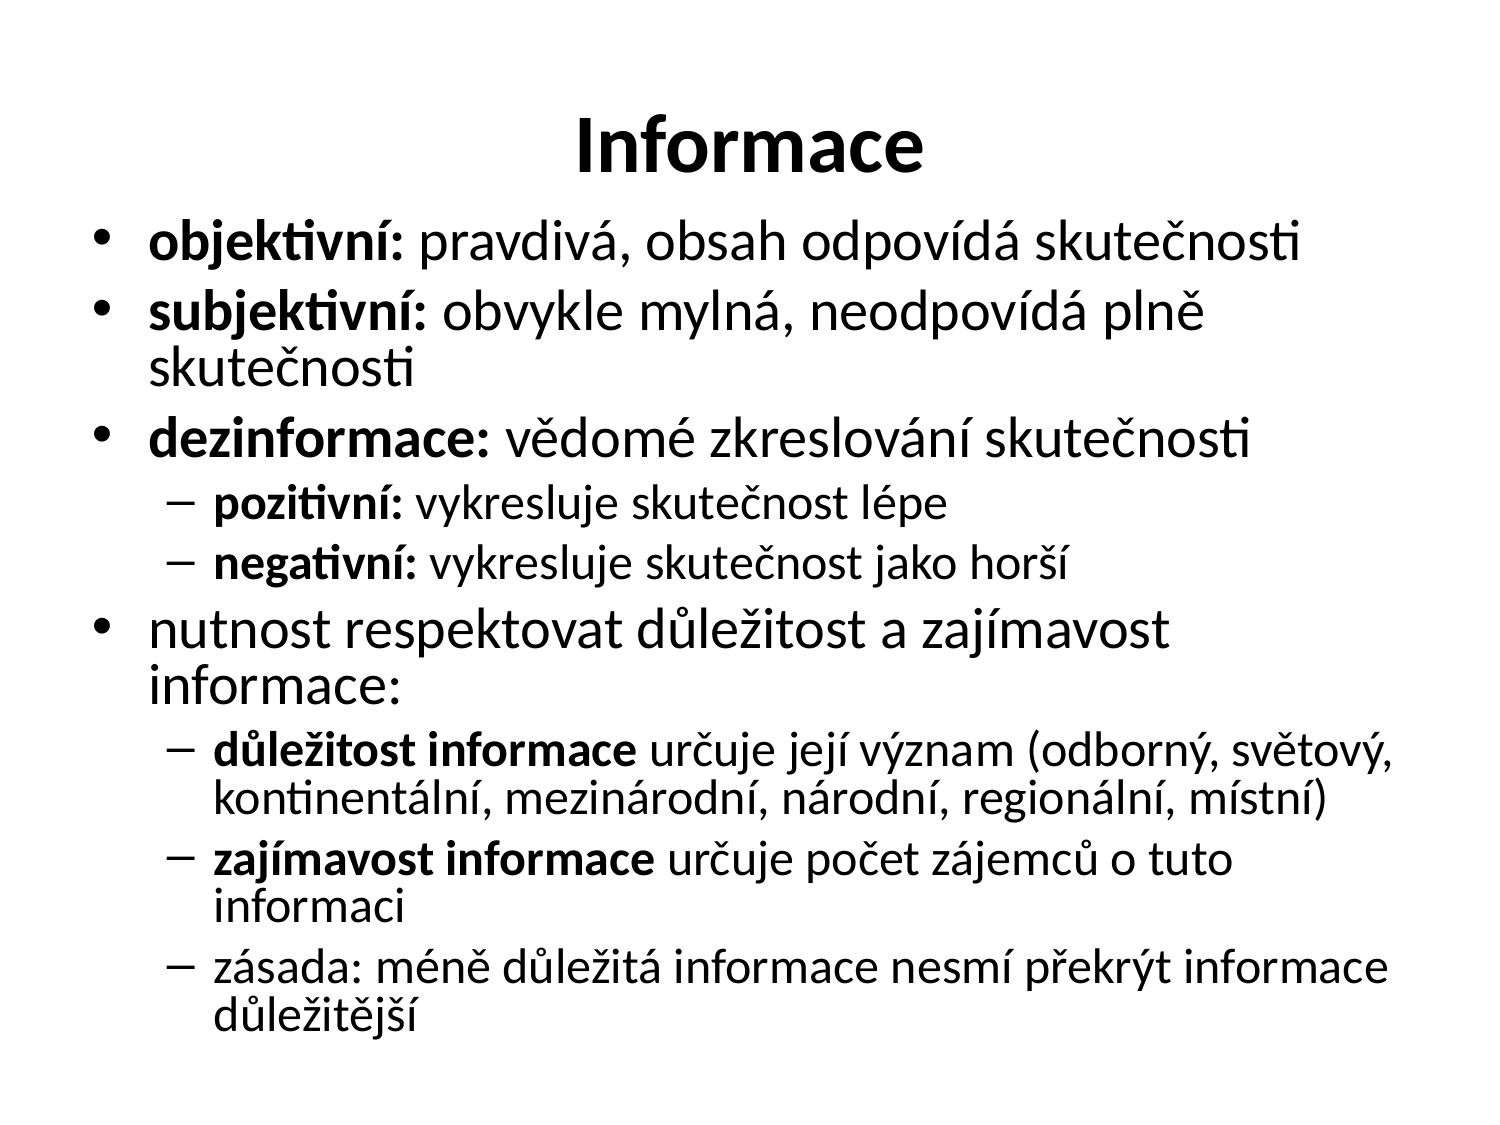

# Informace
objektivní: pravdivá, obsah odpovídá skutečnosti
subjektivní: obvykle mylná, neodpovídá plně skutečnosti
dezinformace: vědomé zkreslování skutečnosti
pozitivní: vykresluje skutečnost lépe
negativní: vykresluje skutečnost jako horší
nutnost respektovat důležitost a zajímavost informace:
důležitost informace určuje její význam (odborný, světový, kontinentální, mezinárodní, národní, regionální, místní)
zajímavost informace určuje počet zájemců o tuto informaci
zásada: méně důležitá informace nesmí překrýt informace důležitější